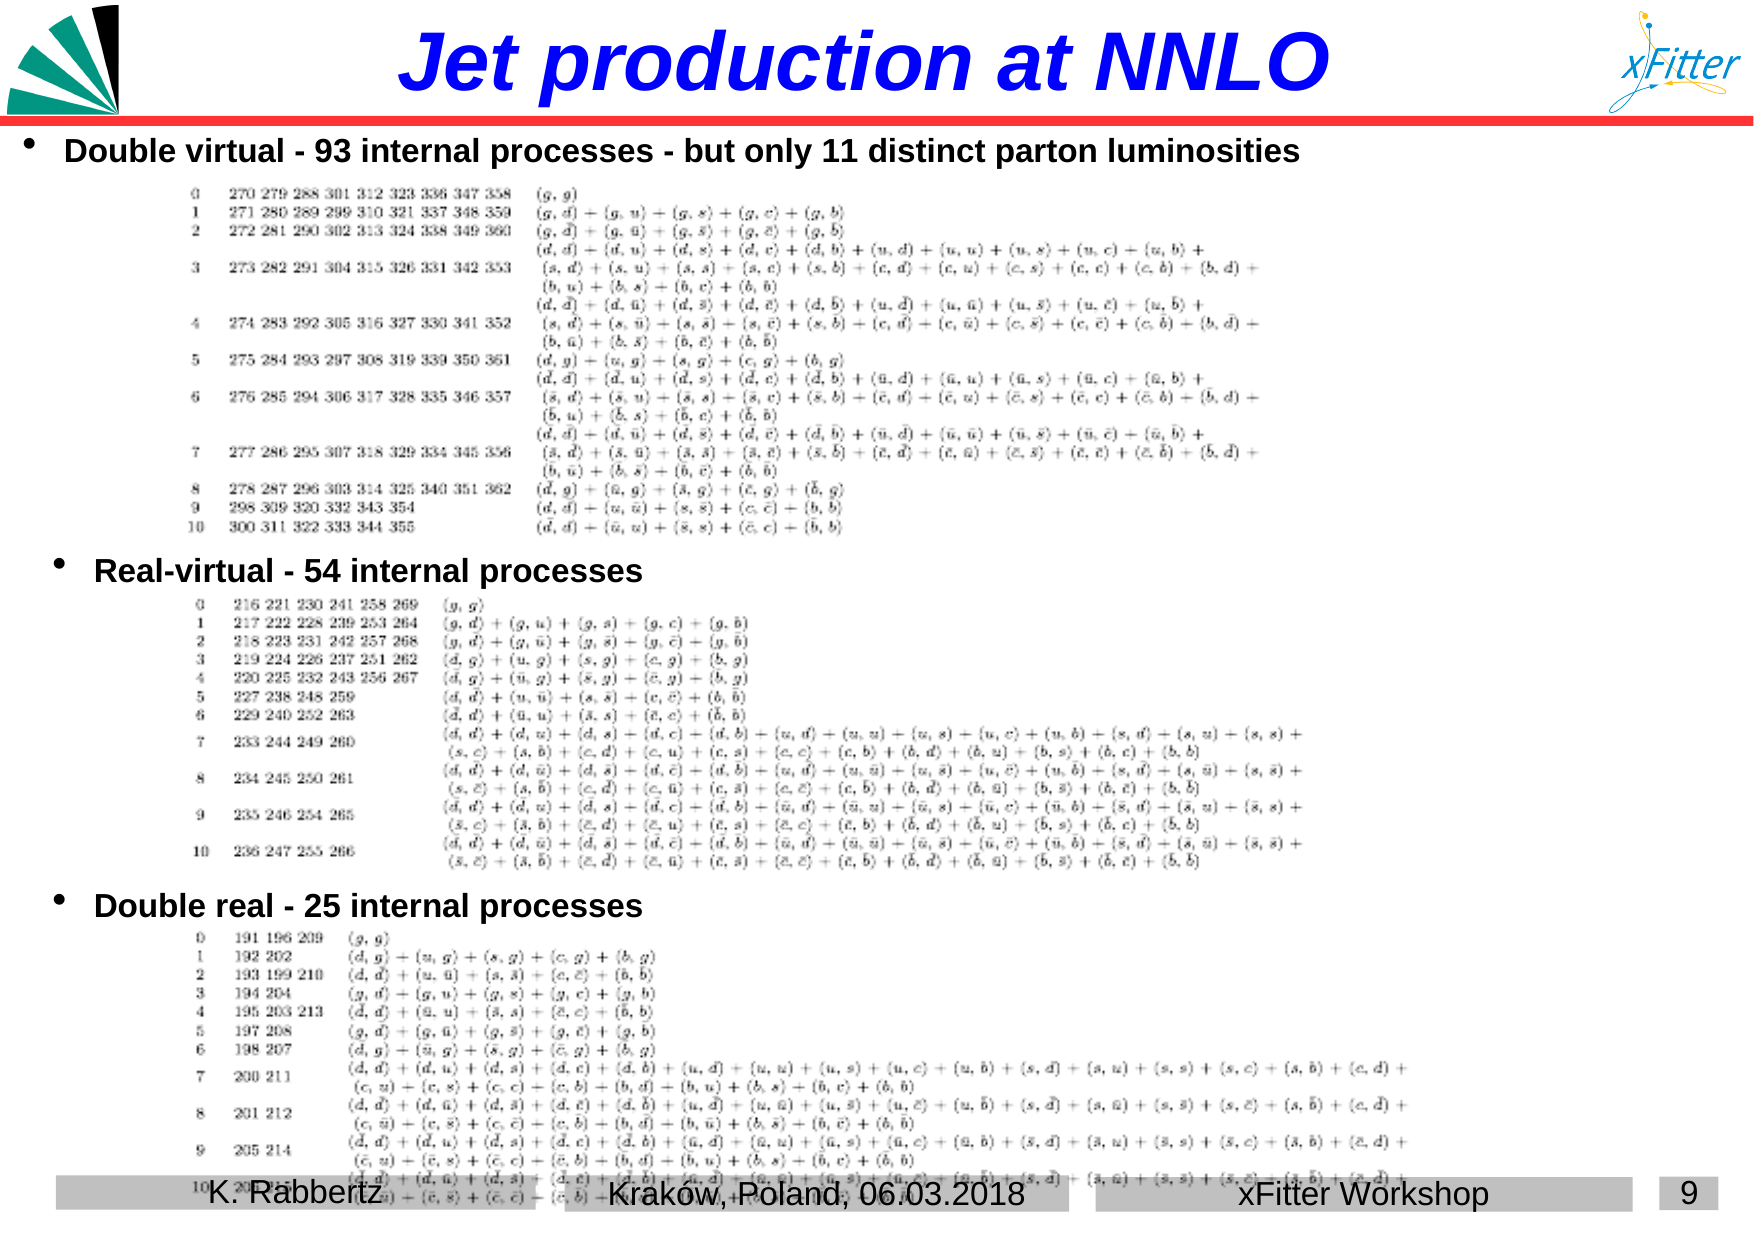

# Jet production at NNLO
Double virtual - 93 internal processes - but only 11 distinct parton luminosities
Real-virtual - 54 internal processes
Double real - 25 internal processes